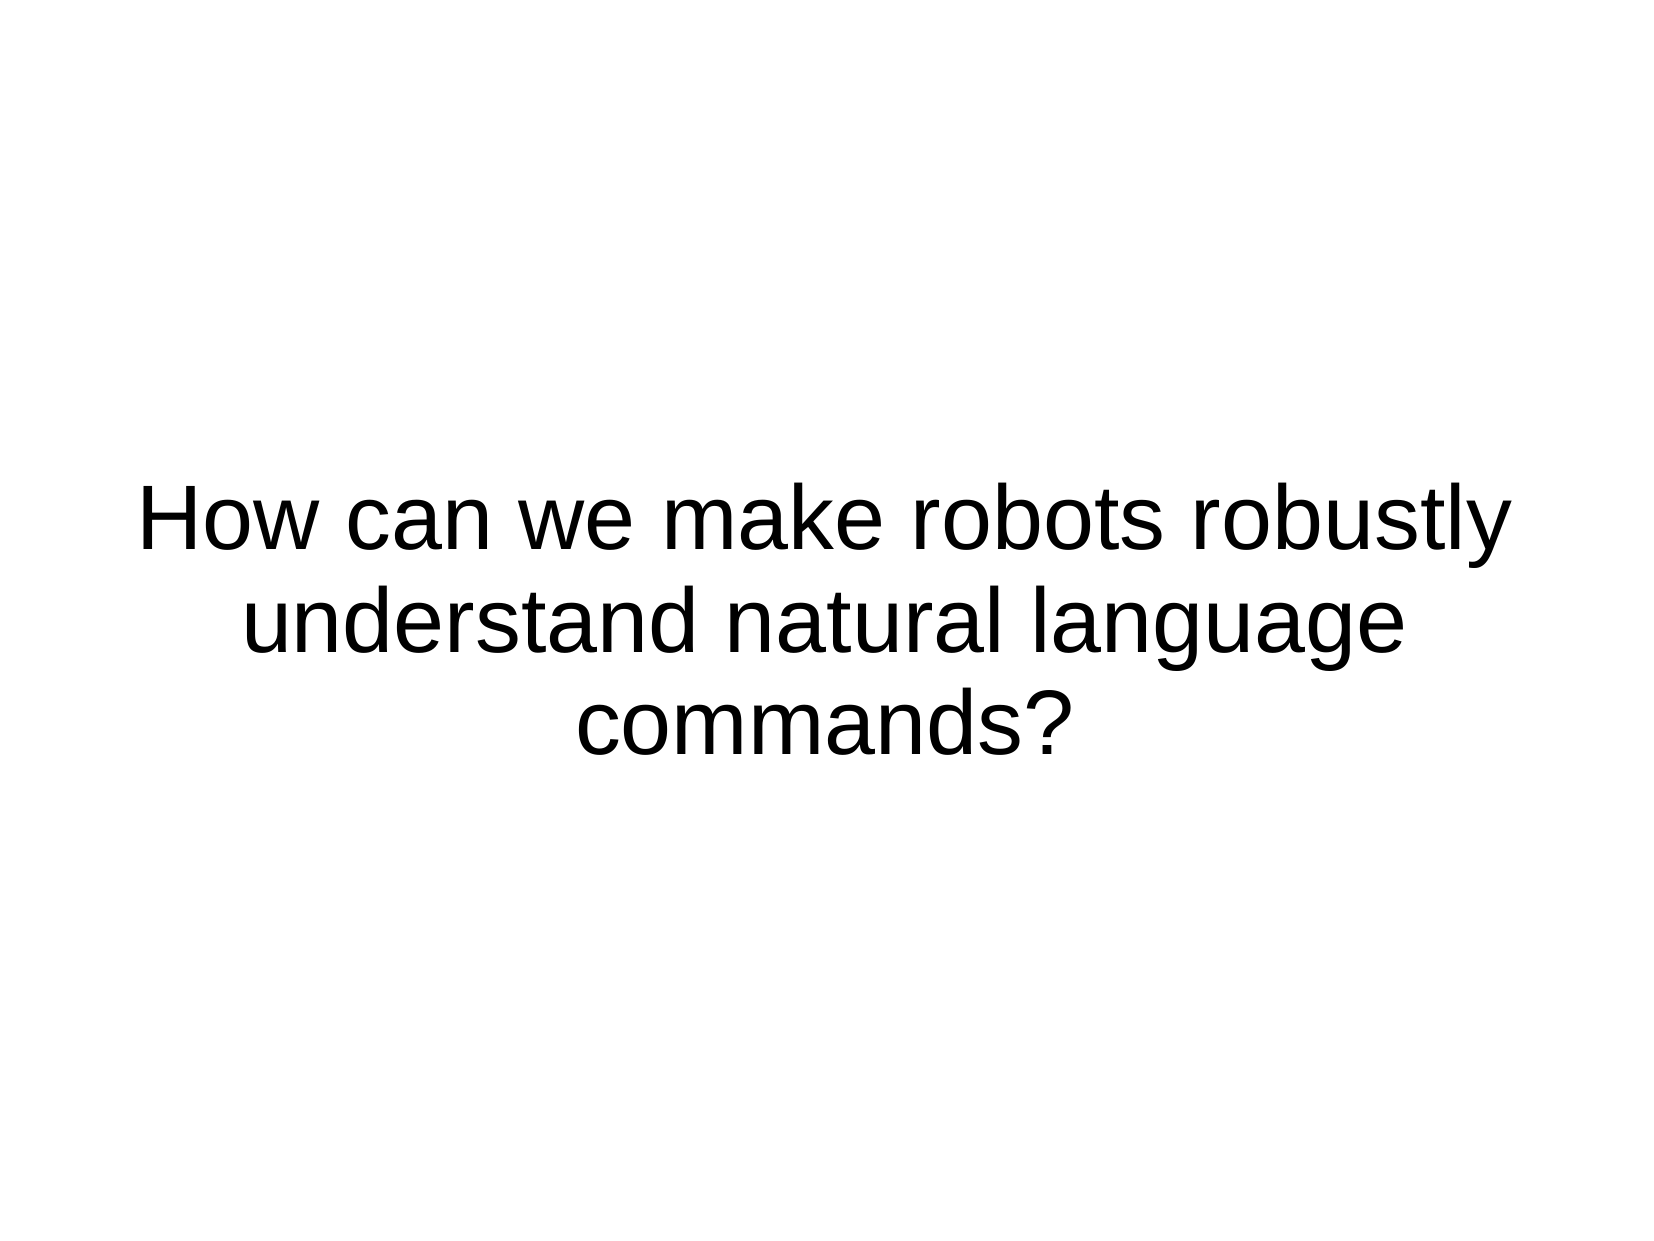

# How can we make robots robustly understand natural language commands?